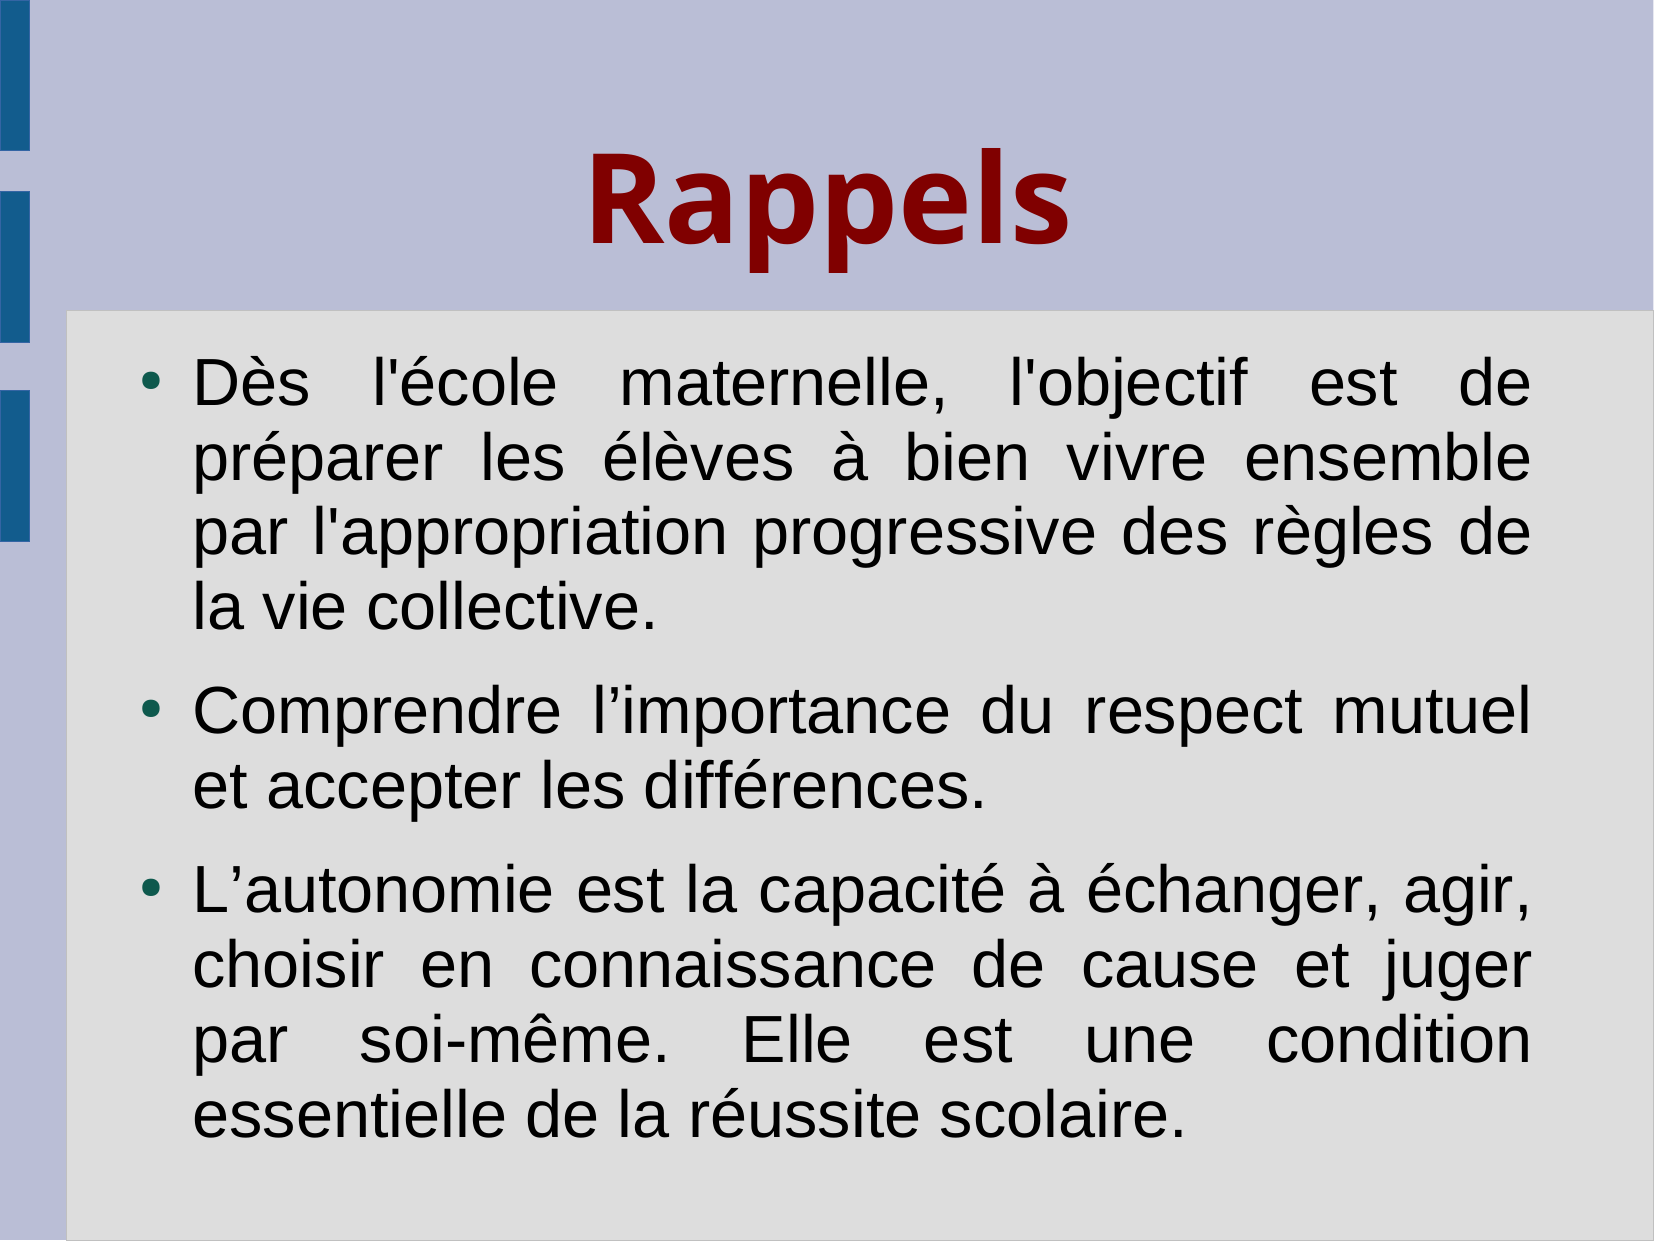

# Rappels
Dès l'école maternelle, l'objectif est de préparer les élèves à bien vivre ensemble par l'appropriation progressive des règles de la vie collective.
Comprendre l’importance du respect mutuel et accepter les différences.
L’autonomie est la capacité à échanger, agir, choisir en connaissance de cause et juger par soi-même. Elle est une condition essentielle de la réussite scolaire.